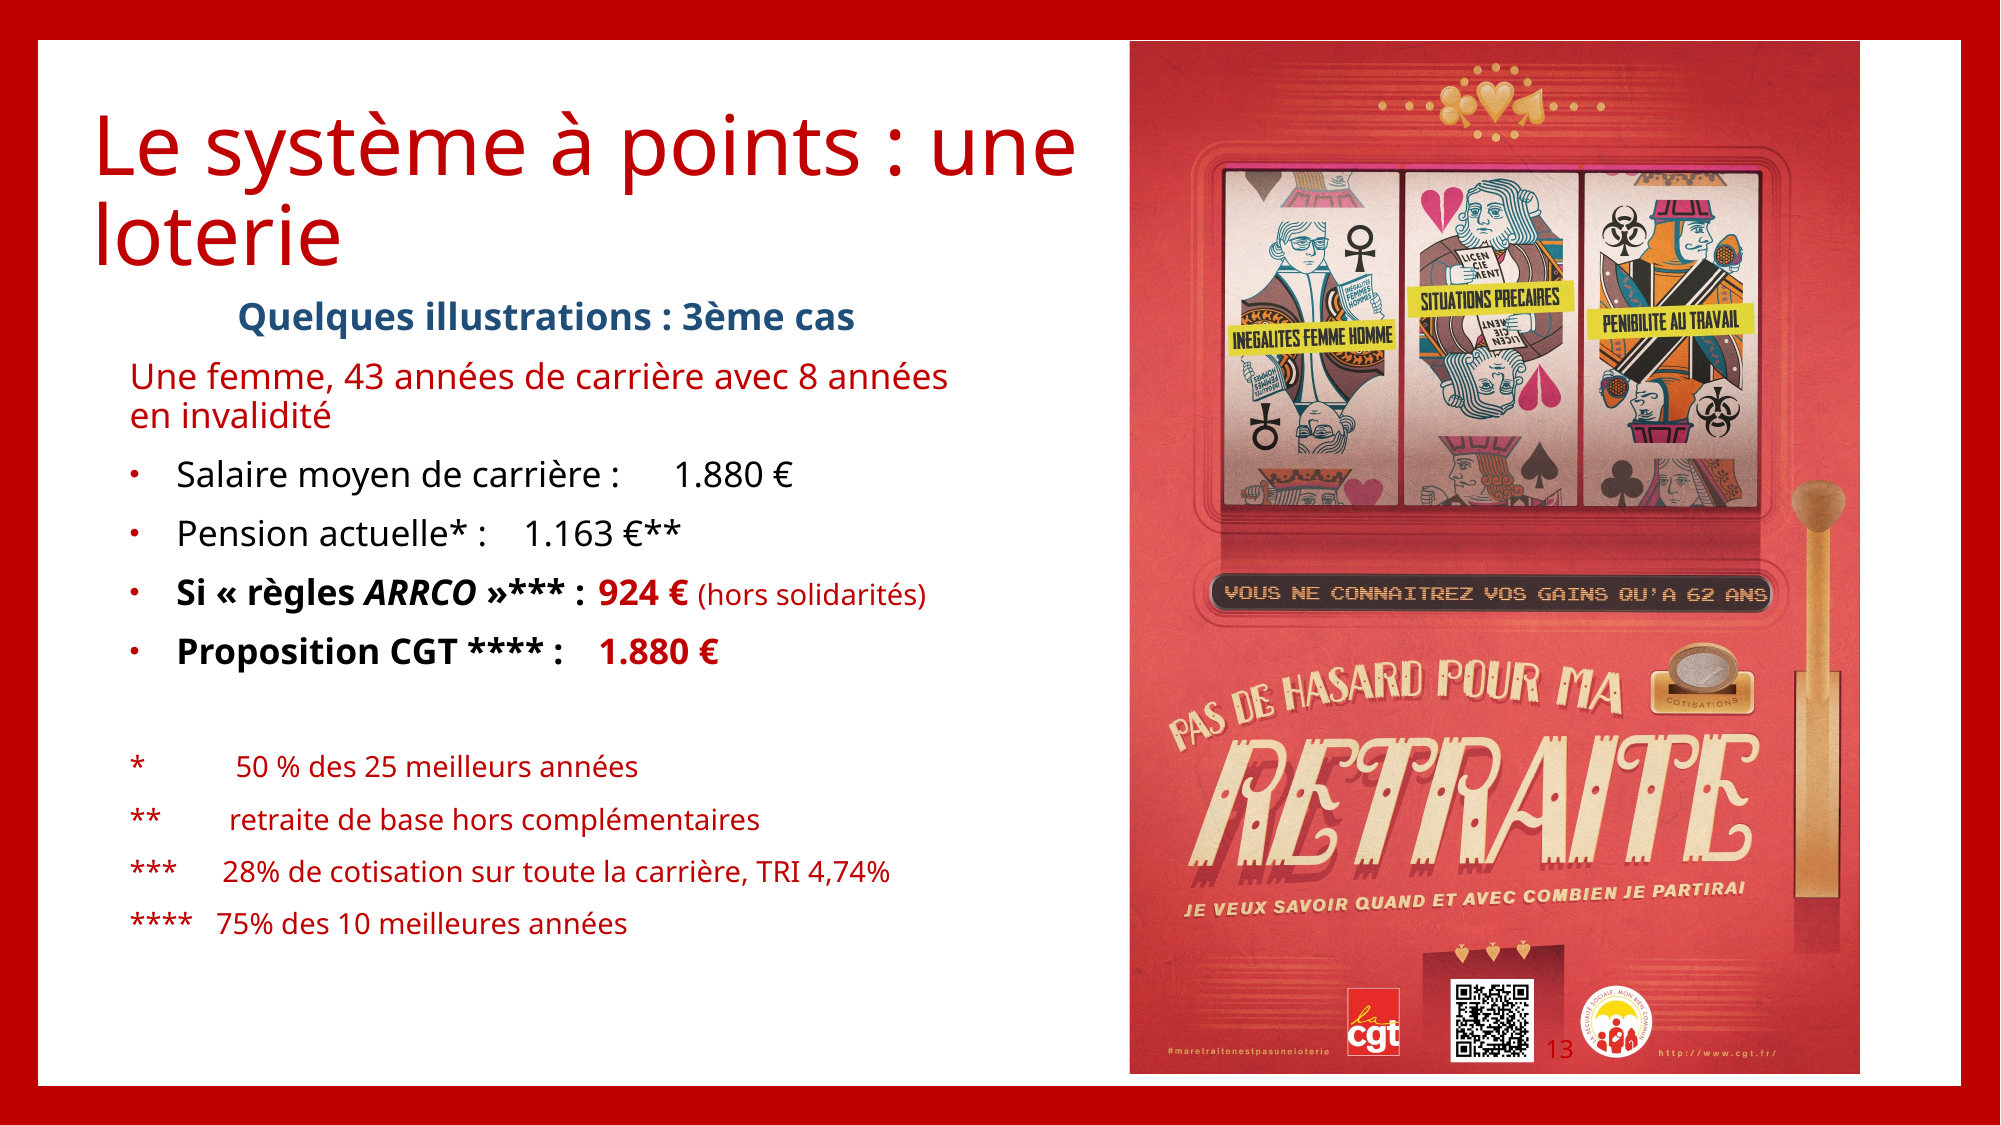

# Le système à points : une loterie
Quelques illustrations : 3ème cas
Une femme, 43 années de carrière avec 8 années en invalidité
Salaire moyen de carrière : 	1.880 €
Pension actuelle* : 	1.163 €**
Si « règles ARRCO »*** : 	924 € (hors solidarités)
Proposition CGT **** :	1.880 €
* 50 % des 25 meilleurs années
** retraite de base hors complémentaires
*** 28% de cotisation sur toute la carrière, TRI 4,74%
**** 75% des 10 meilleures années